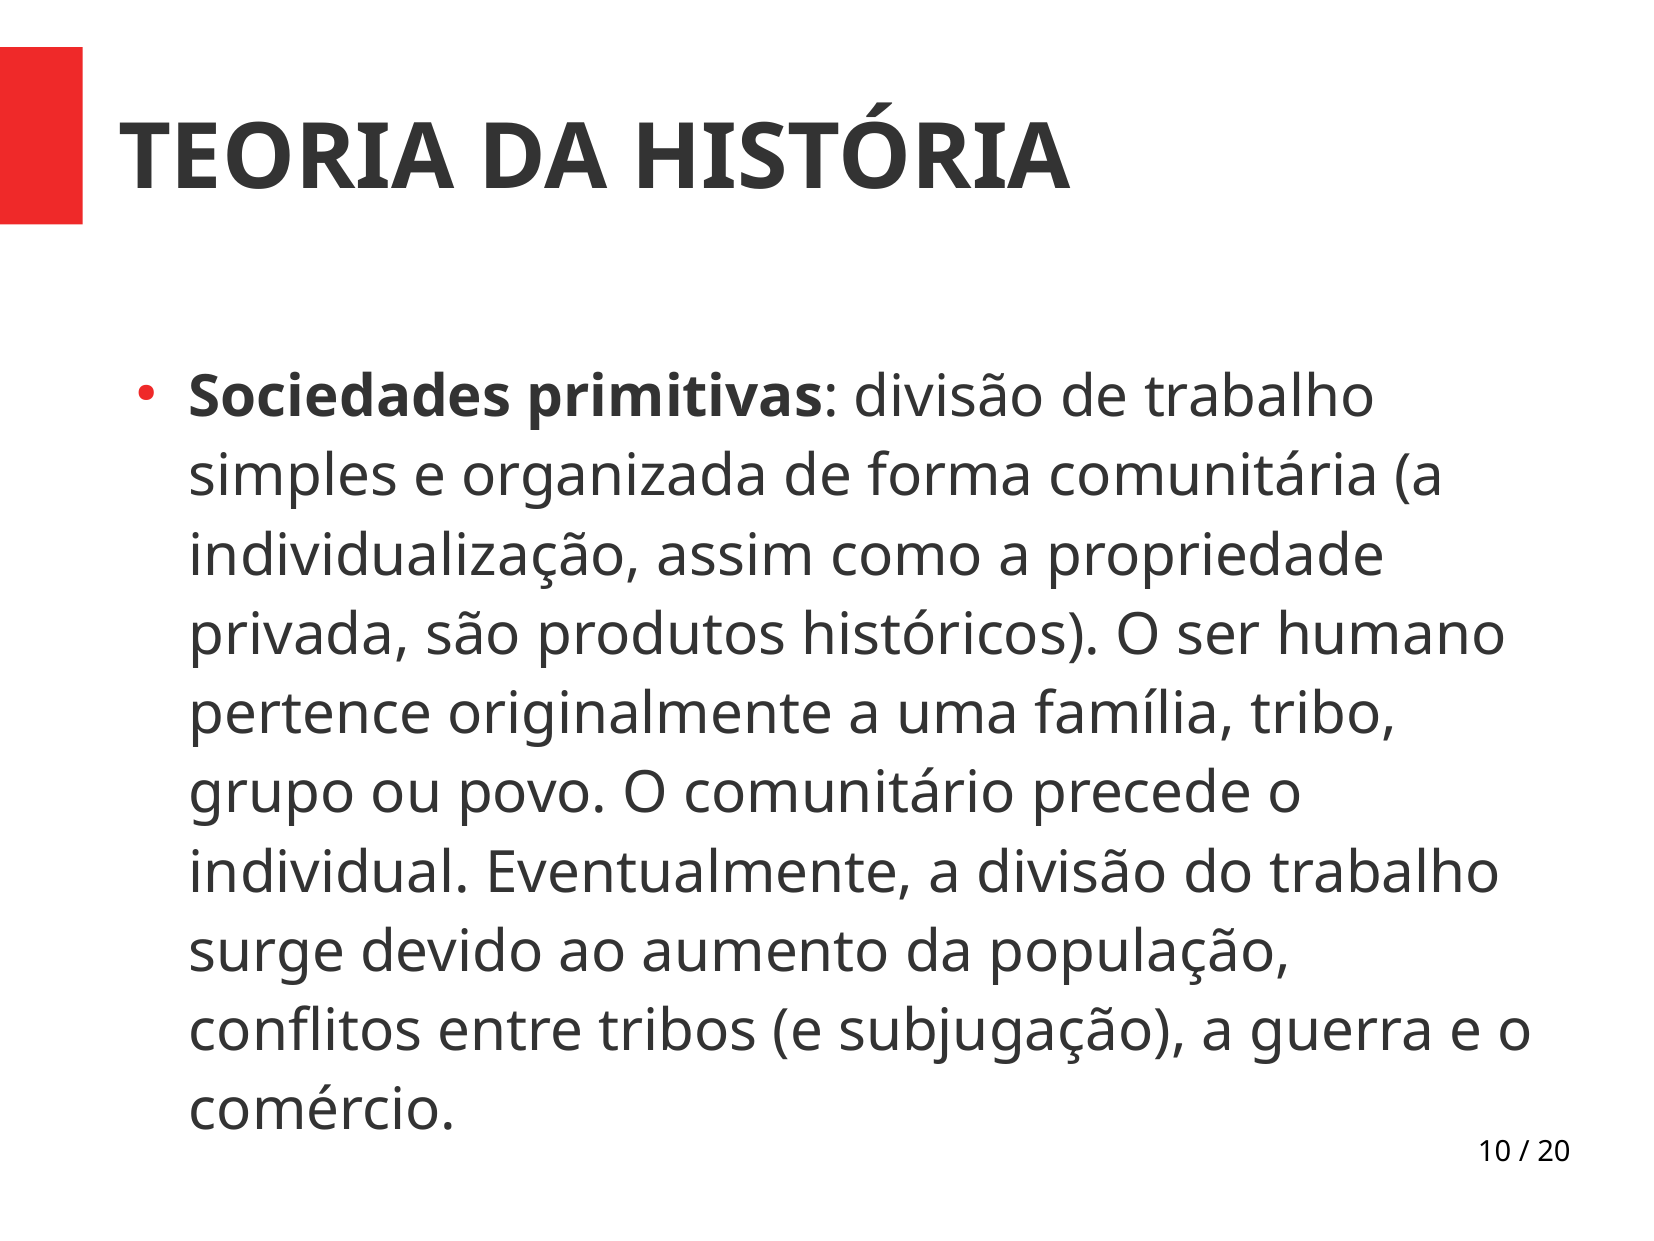

# TEORIA DA HISTÓRIA
Sociedades primitivas: divisão de trabalho simples e organizada de forma comunitária (a individualização, assim como a propriedade privada, são produtos históricos). O ser humano pertence originalmente a uma família, tribo, grupo ou povo. O comunitário precede o individual. Eventualmente, a divisão do trabalho surge devido ao aumento da população, conflitos entre tribos (e subjugação), a guerra e o comércio.
10